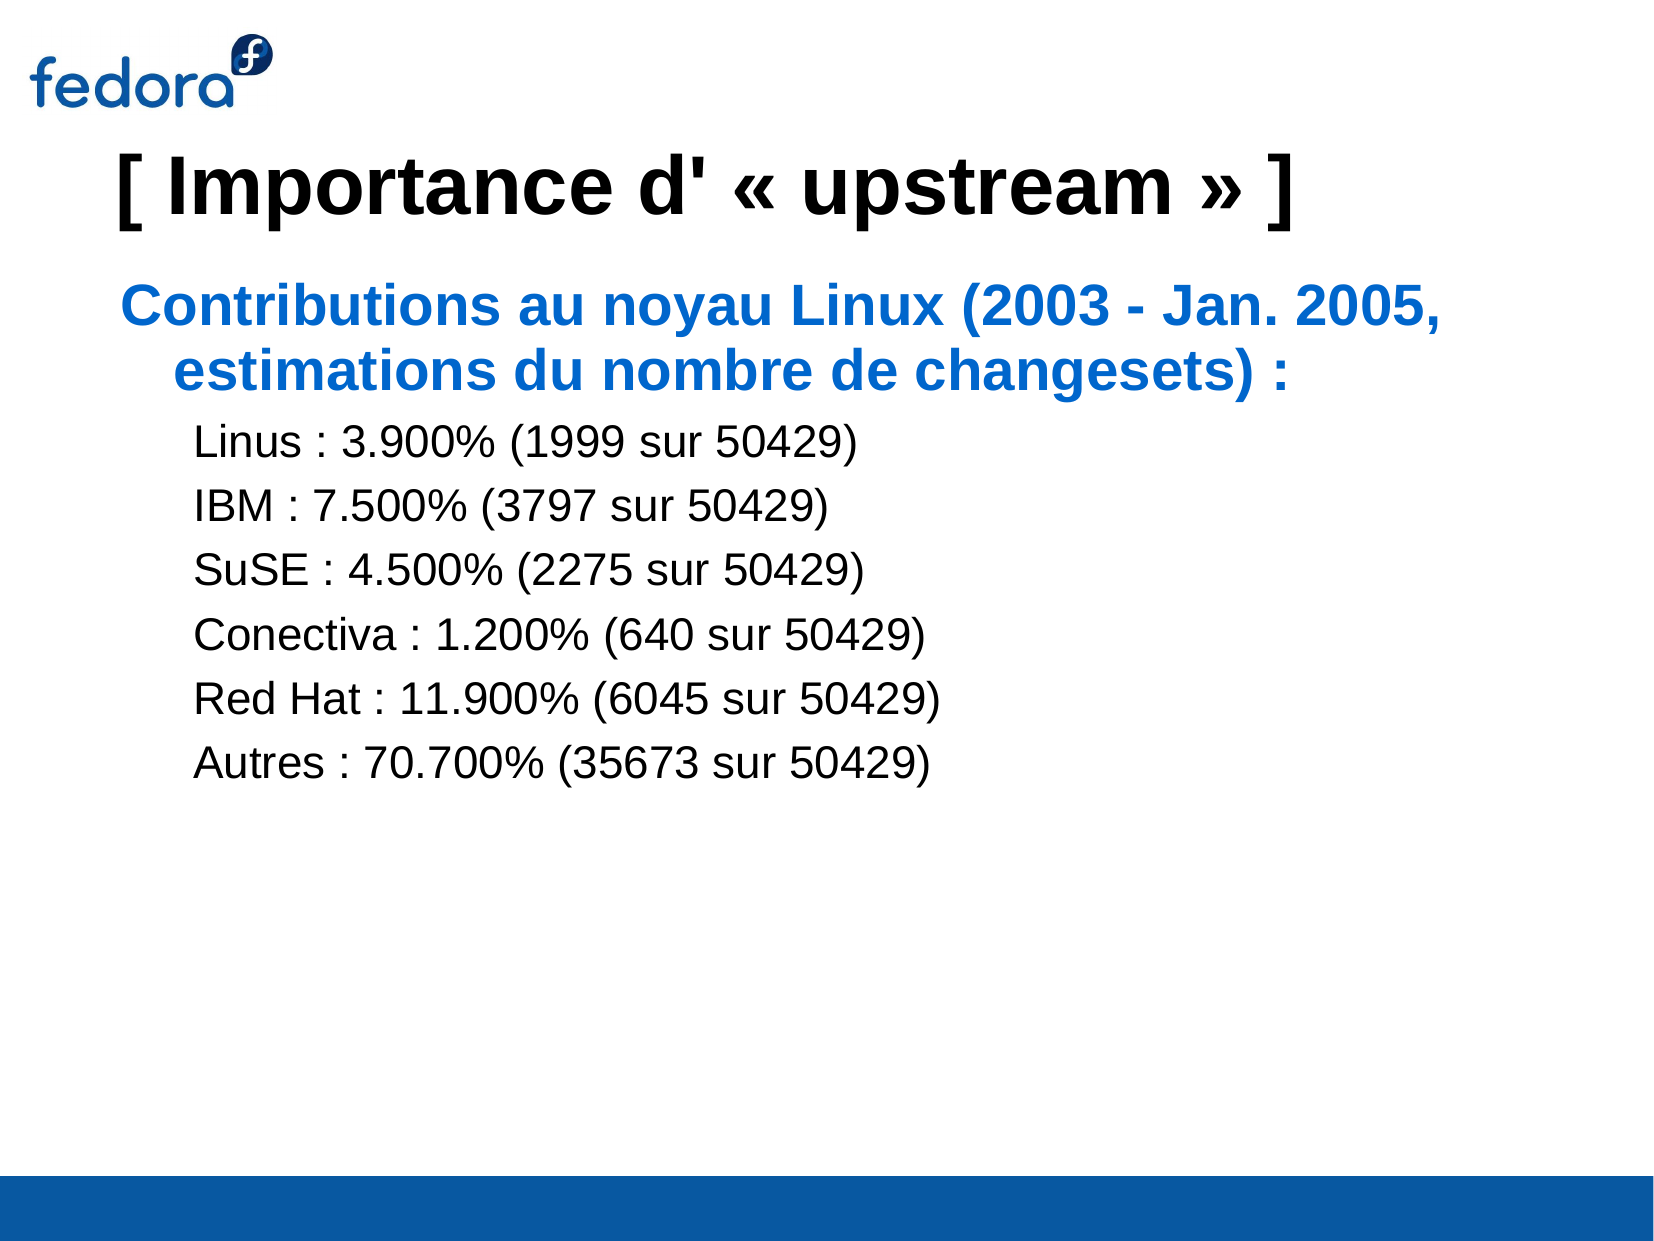

# [ Importance d' « upstream » ]
Contributions au noyau Linux (2003 - Jan. 2005, estimations du nombre de changesets) :
Linus : 3.900% (1999 sur 50429)
IBM : 7.500% (3797 sur 50429)
SuSE : 4.500% (2275 sur 50429)
Conectiva : 1.200% (640 sur 50429)
Red Hat : 11.900% (6045 sur 50429)
Autres : 70.700% (35673 sur 50429)